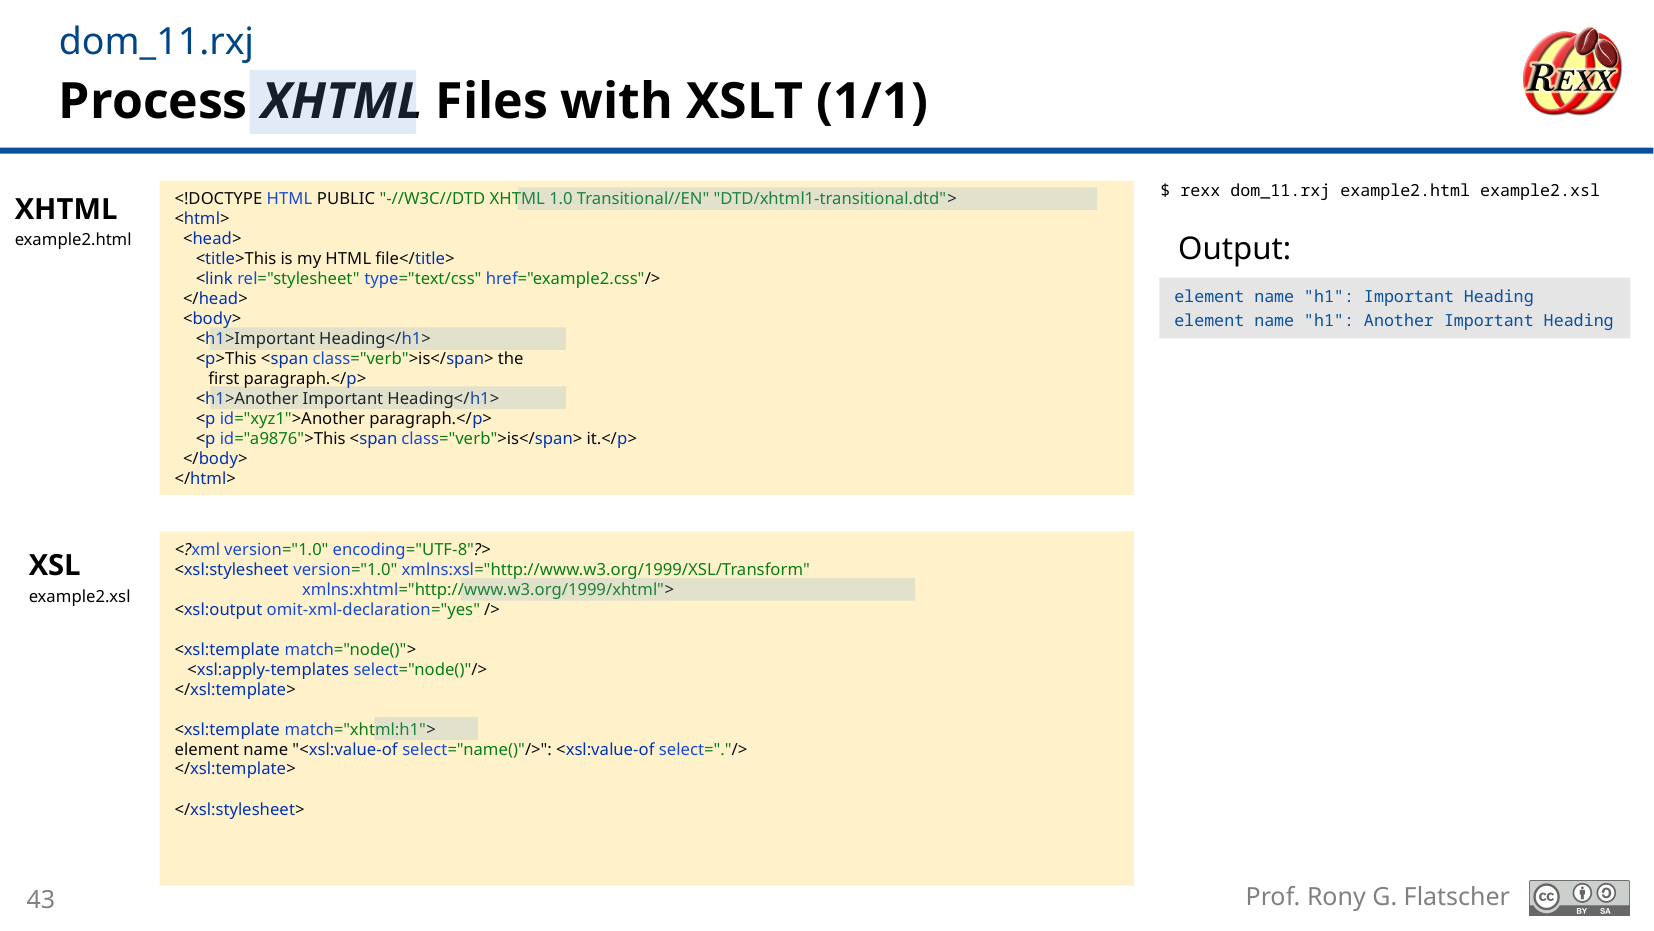

# dom_11.rxj Process XHTML Files with XSLT (1/1)
$ rexx dom_11.rxj example2.html example2.xsl
XHTML
example2.html
<!DOCTYPE HTML PUBLIC "-//W3C//DTD XHTML 1.0 Transitional//EN" "DTD/xhtml1-transitional.dtd">
<html>
 <head>
 <title>This is my HTML file</title>
 <link rel="stylesheet" type="text/css" href="example2.css"/>
 </head>
 <body>
 <h1>Important Heading</h1>
 <p>This <span class="verb">is</span> the
 first paragraph.</p>
 <h1>Another Important Heading</h1>
 <p id="xyz1">Another paragraph.</p>
 <p id="a9876">This <span class="verb">is</span> it.</p>
 </body>
</html>
Output:
element name "h1": Important Heading
element name "h1": Another Important Heading
<?xml version="1.0" encoding="UTF-8"?>
<xsl:stylesheet version="1.0" xmlns:xsl="http://www.w3.org/1999/XSL/Transform"
 xmlns:xhtml="http://www.w3.org/1999/xhtml">
<xsl:output omit-xml-declaration="yes" />
<xsl:template match="node()">
 <xsl:apply-templates select="node()"/>
</xsl:template>
<xsl:template match="xhtml:h1">
element name "<xsl:value-of select="name()"/>": <xsl:value-of select="."/>
</xsl:template>
</xsl:stylesheet>
XSL
example2.xsl